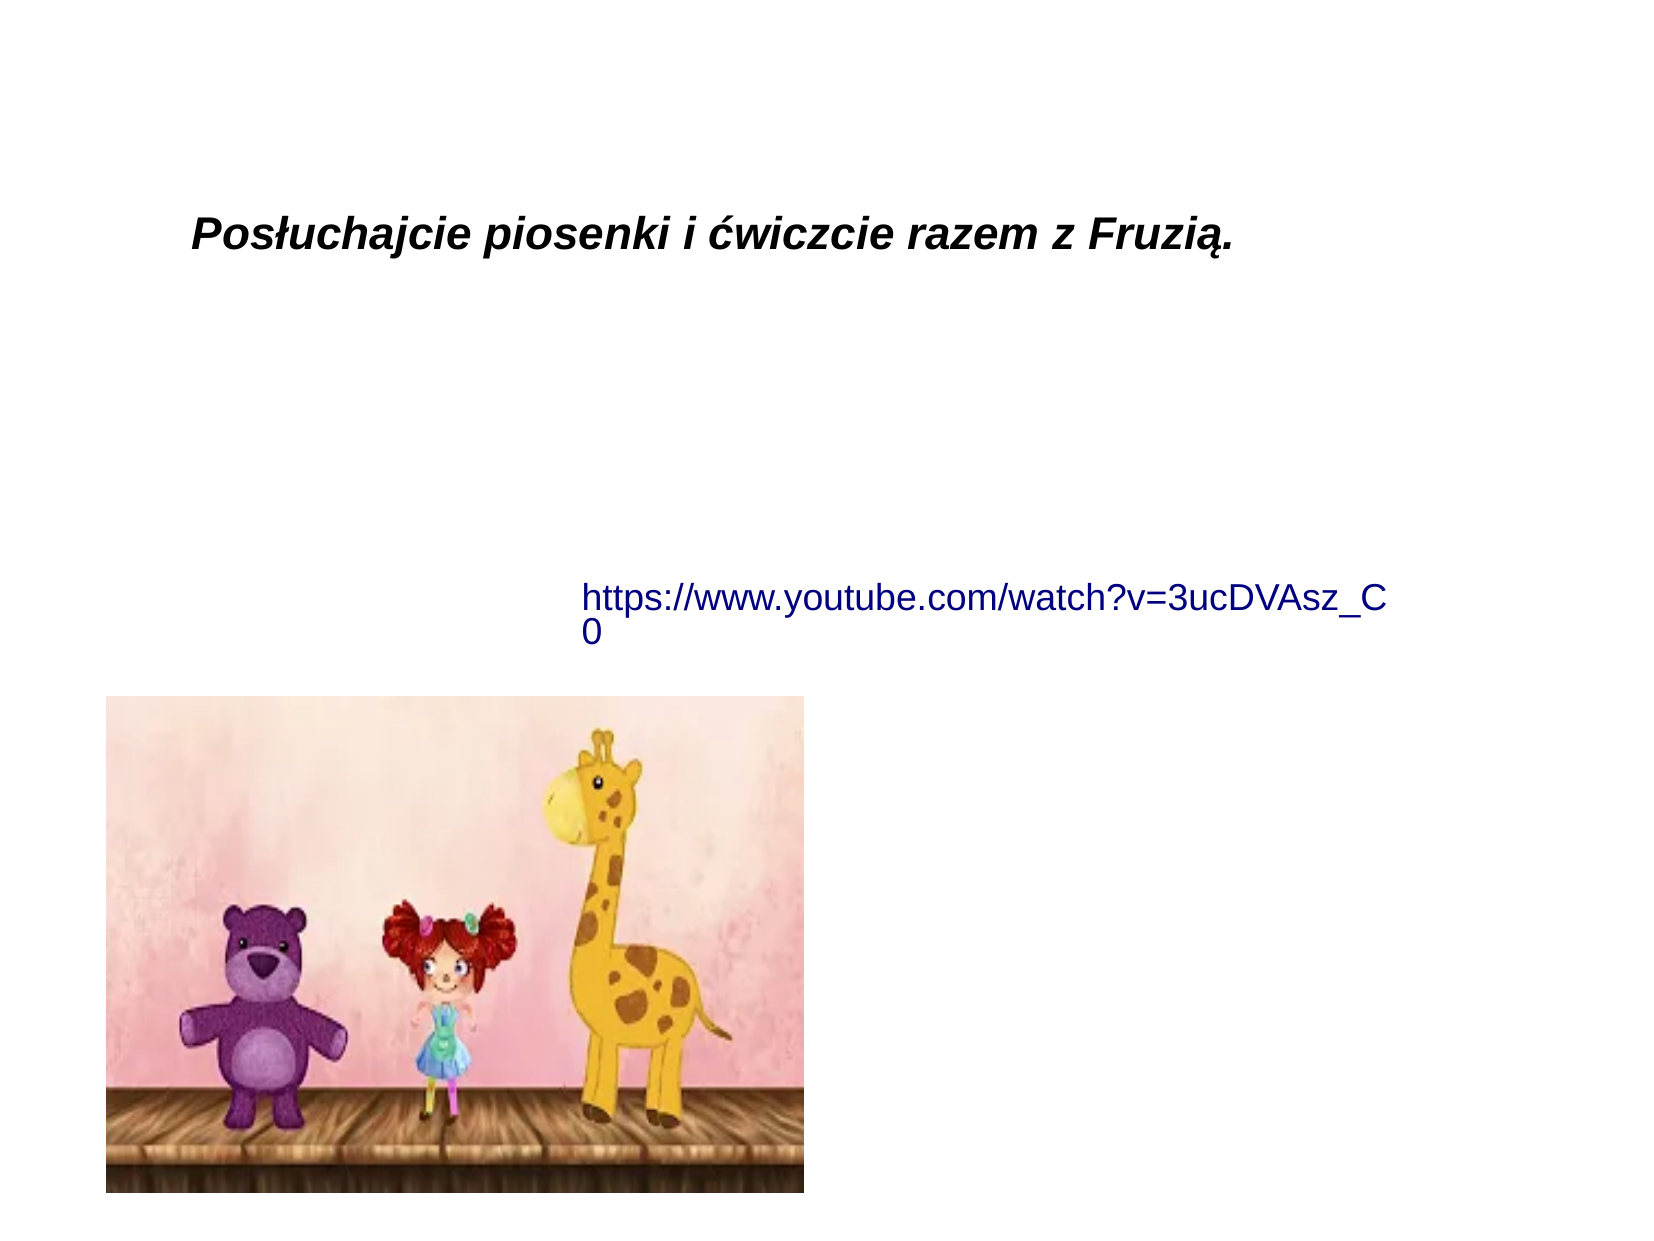

Posłuchajcie piosenki i ćwiczcie razem z Fruzią.
https://www.youtube.com/watch?v=3ucDVAsz_C0